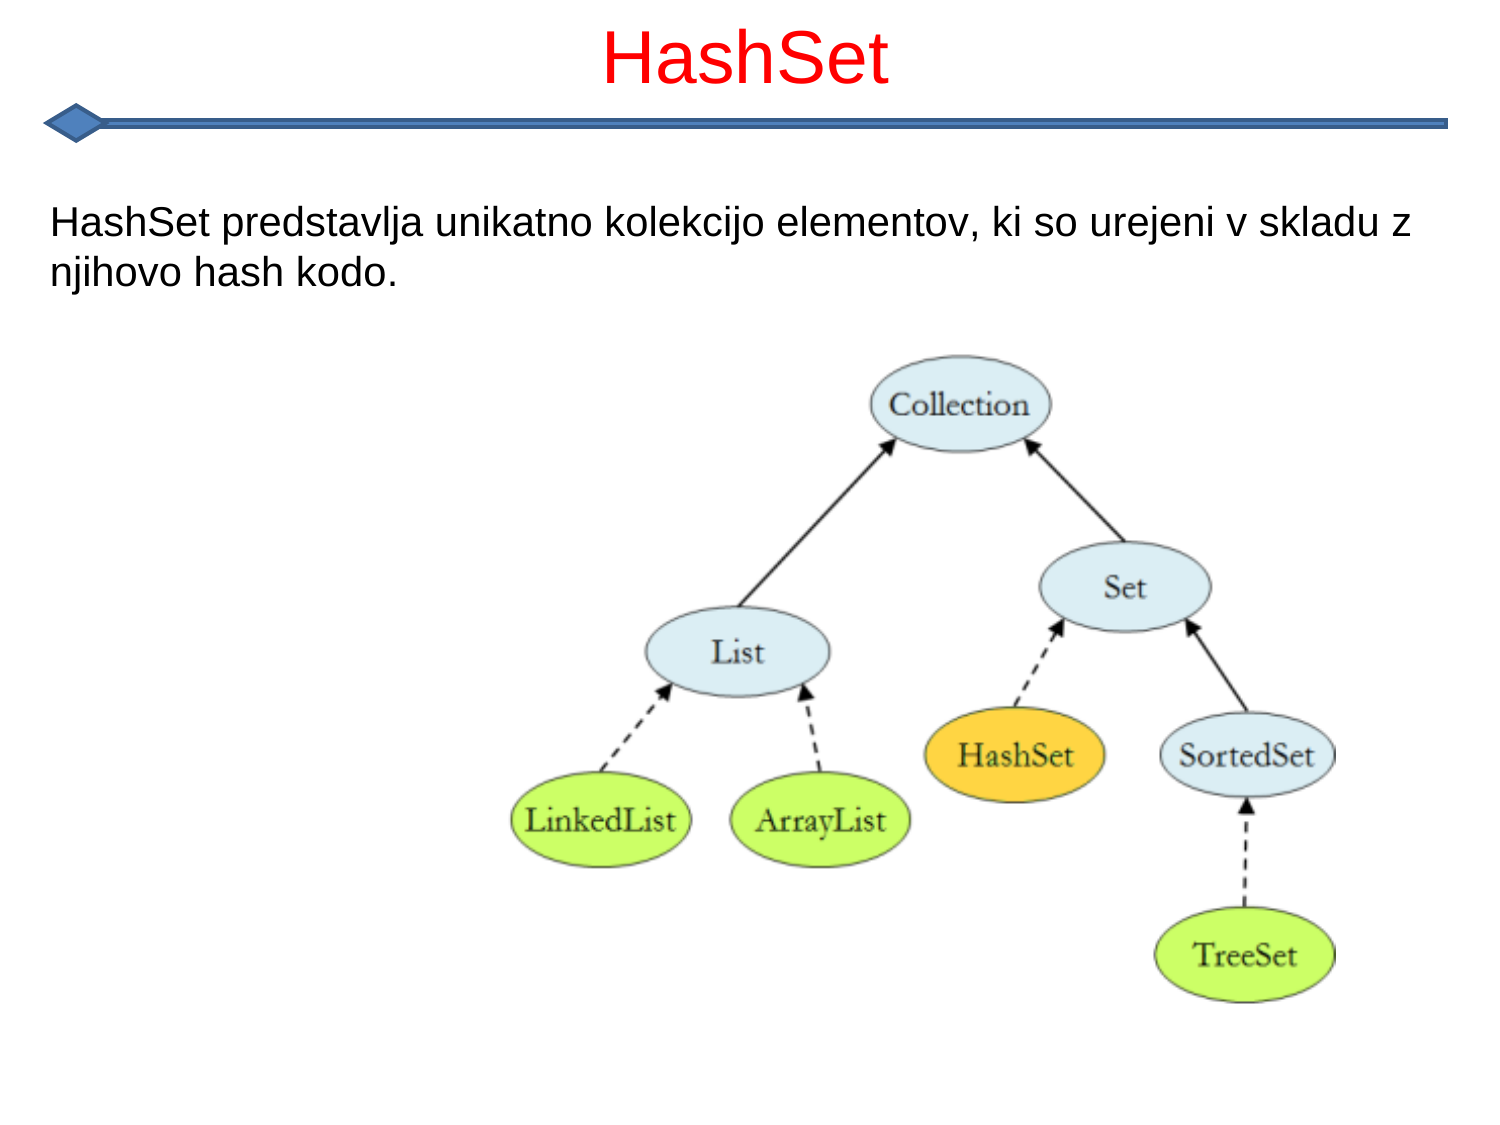

# HashSet
HashSet predstavlja unikatno kolekcijo elementov, ki so urejeni v skladu z njihovo hash kodo.